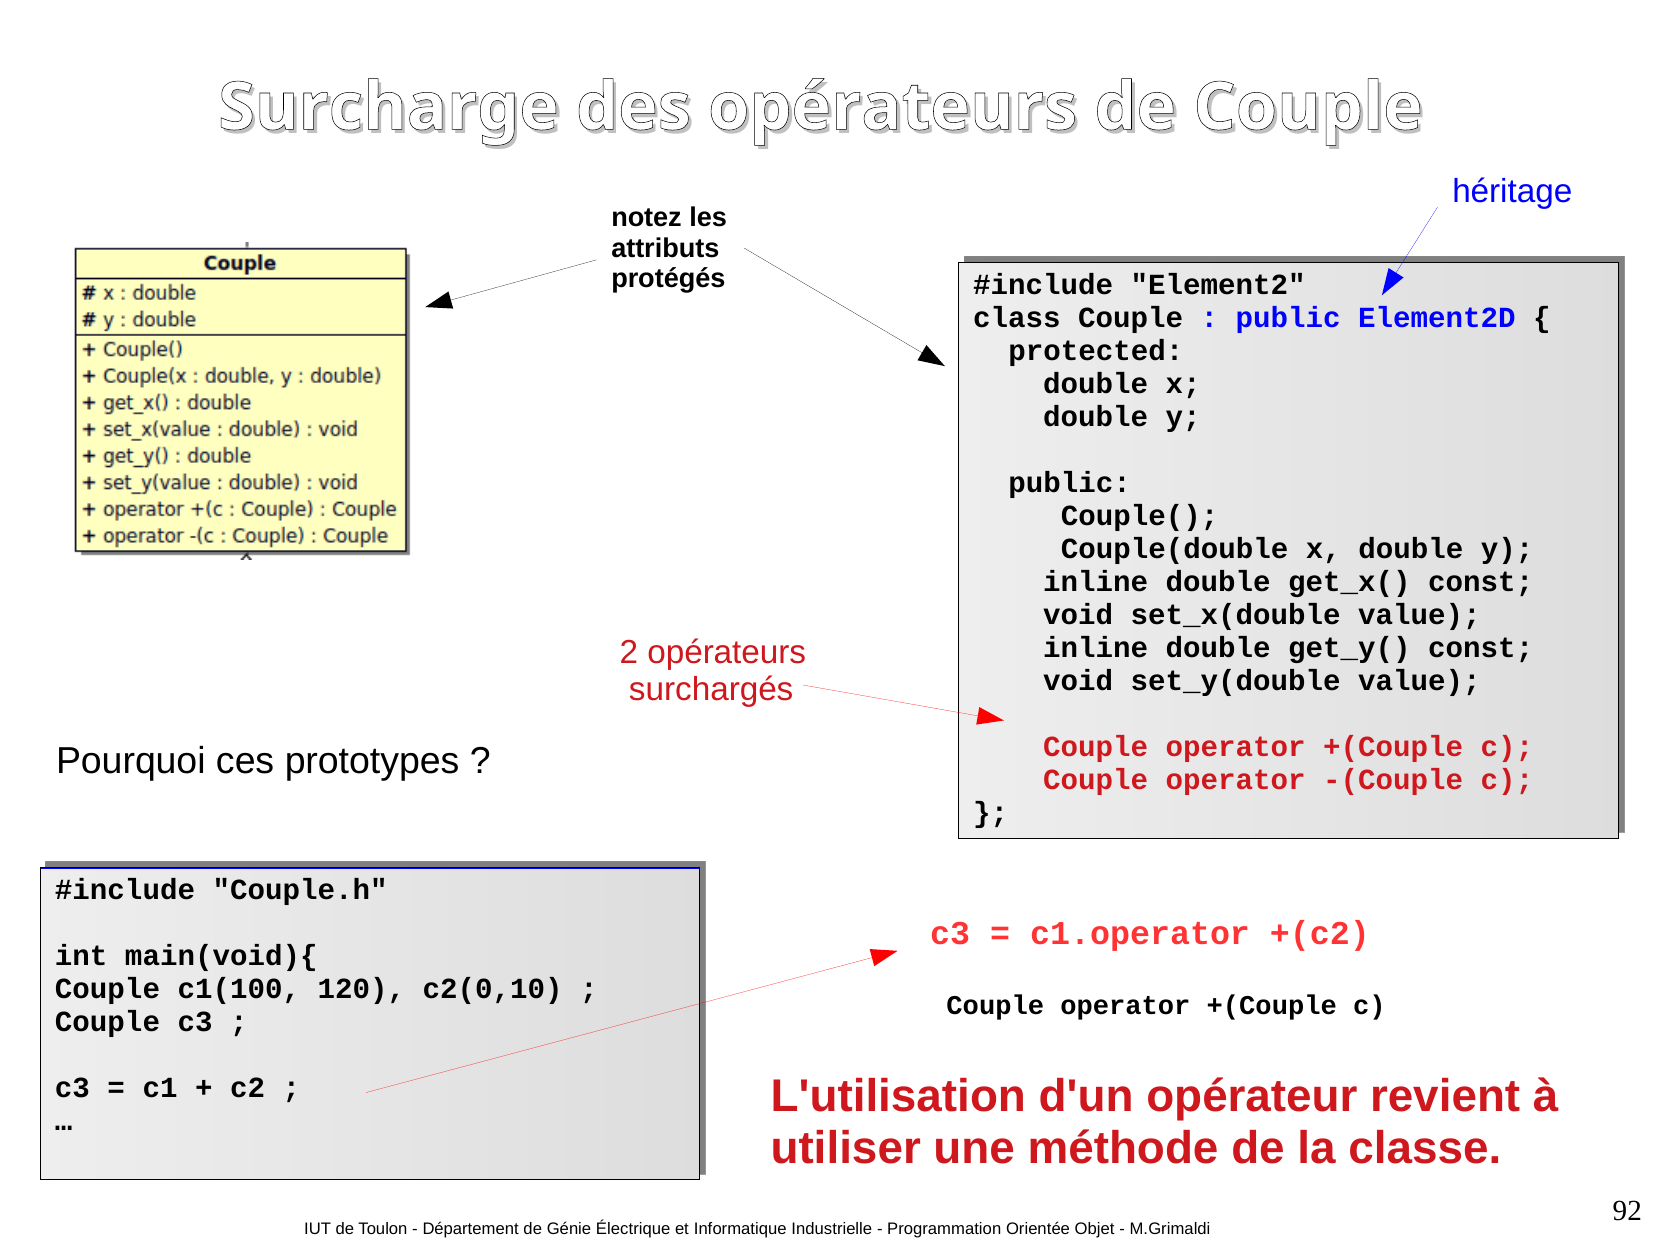

# Surcharge des opérateurs de Couple
héritage
notez les attributs protégés
#include "Element2"
class Couple : public Element2D {
 protected:
 double x;
 double y;
 public:
 Couple();
 Couple(double x, double y);
 inline double get_x() const;
 void set_x(double value);
 inline double get_y() const;
 void set_y(double value);
 Couple operator +(Couple c);
 Couple operator -(Couple c);
};
2 opérateurs
 surchargés
Pourquoi ces prototypes ?
#include "Couple.h"
int main(void){
Couple c1(100, 120), c2(0,10) ;
Couple c3 ;
c3 = c1 + c2 ;
…
c3 = c1.operator +(c2)
 Couple operator +(Couple c)
L'utilisation d'un opérateur revient à utiliser une méthode de la classe.